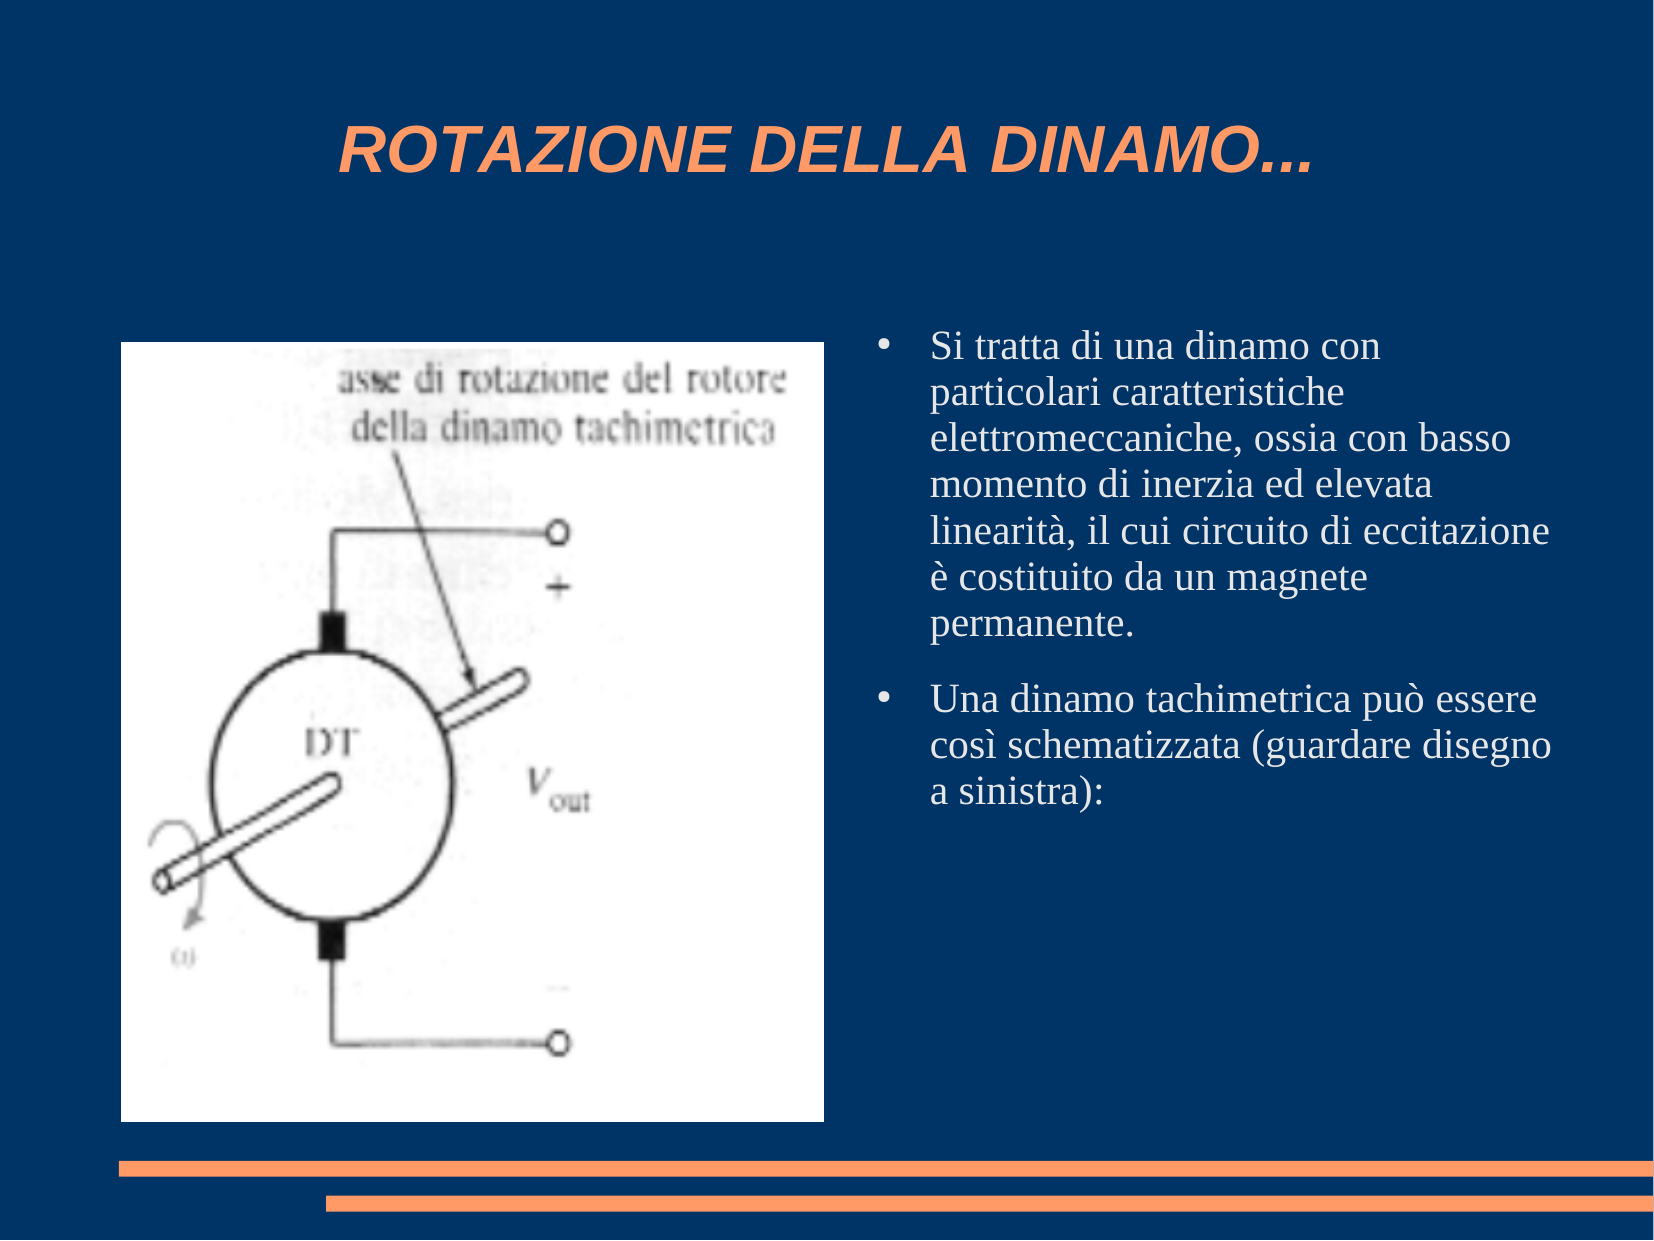

# ROTAZIONE DELLA DINAMO...
Si tratta di una dinamo con particolari caratteristiche elettromeccaniche, ossia con basso momento di inerzia ed elevata linearità, il cui circuito di eccitazione è costituito da un magnete permanente.
Una dinamo tachimetrica può essere così schematizzata (guardare disegno a sinistra):